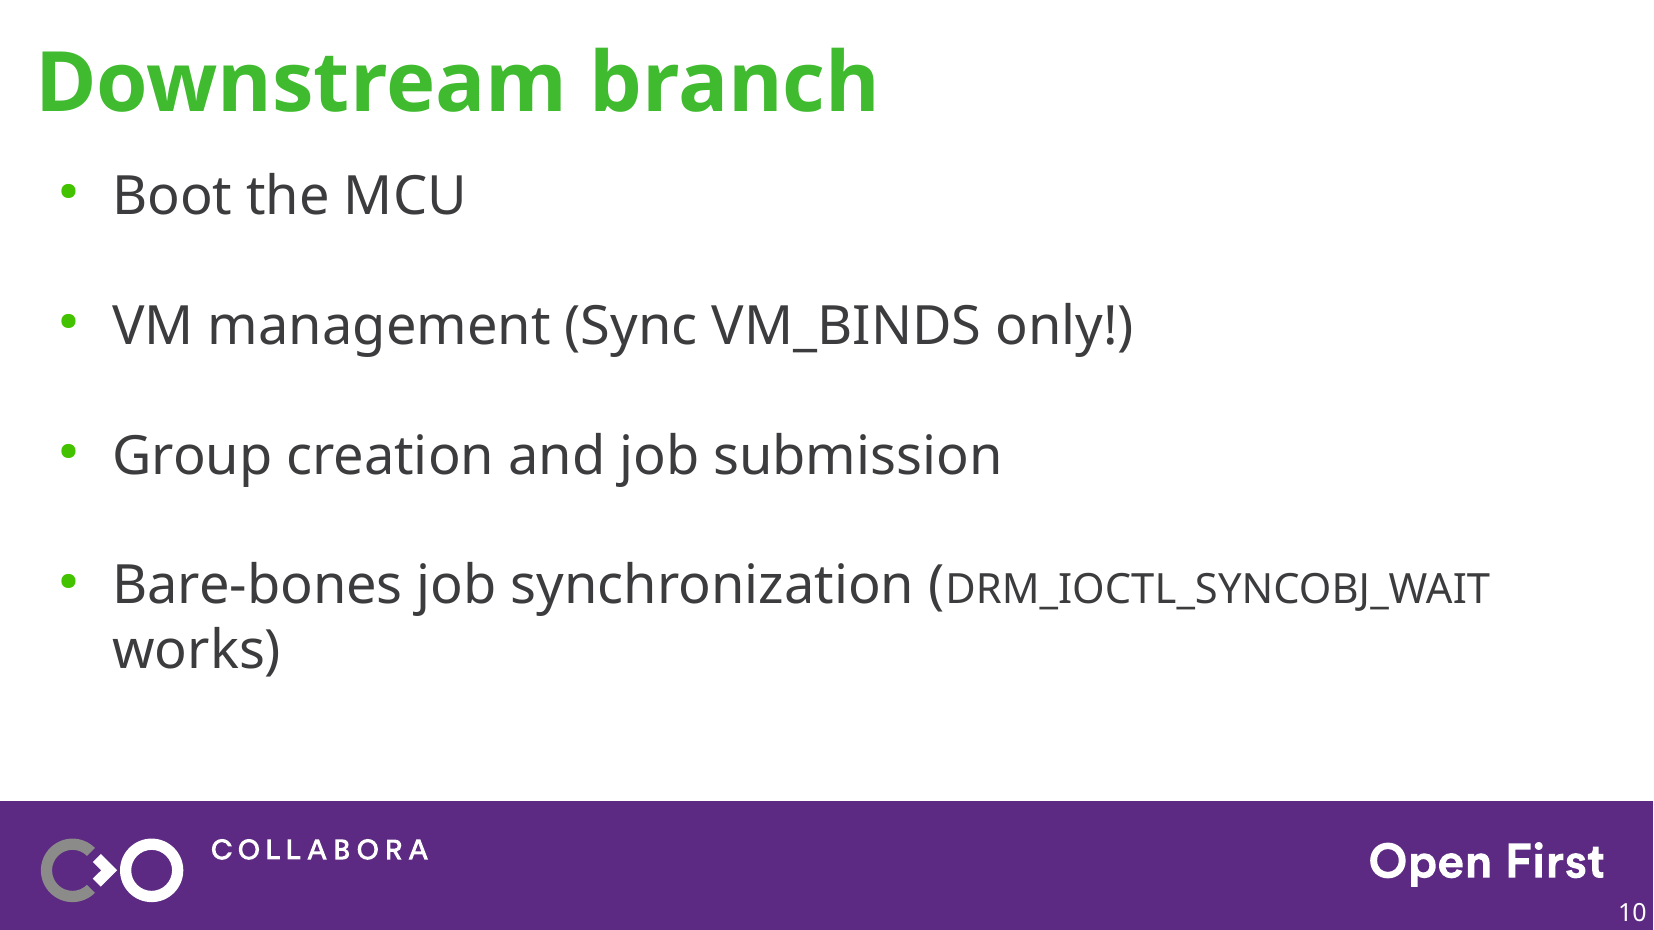

# Downstream branch
Boot the MCU
VM management (Sync VM_BINDS only!)
Group creation and job submission
Bare-bones job synchronization (DRM_IOCTL_SYNCOBJ_WAIT works)